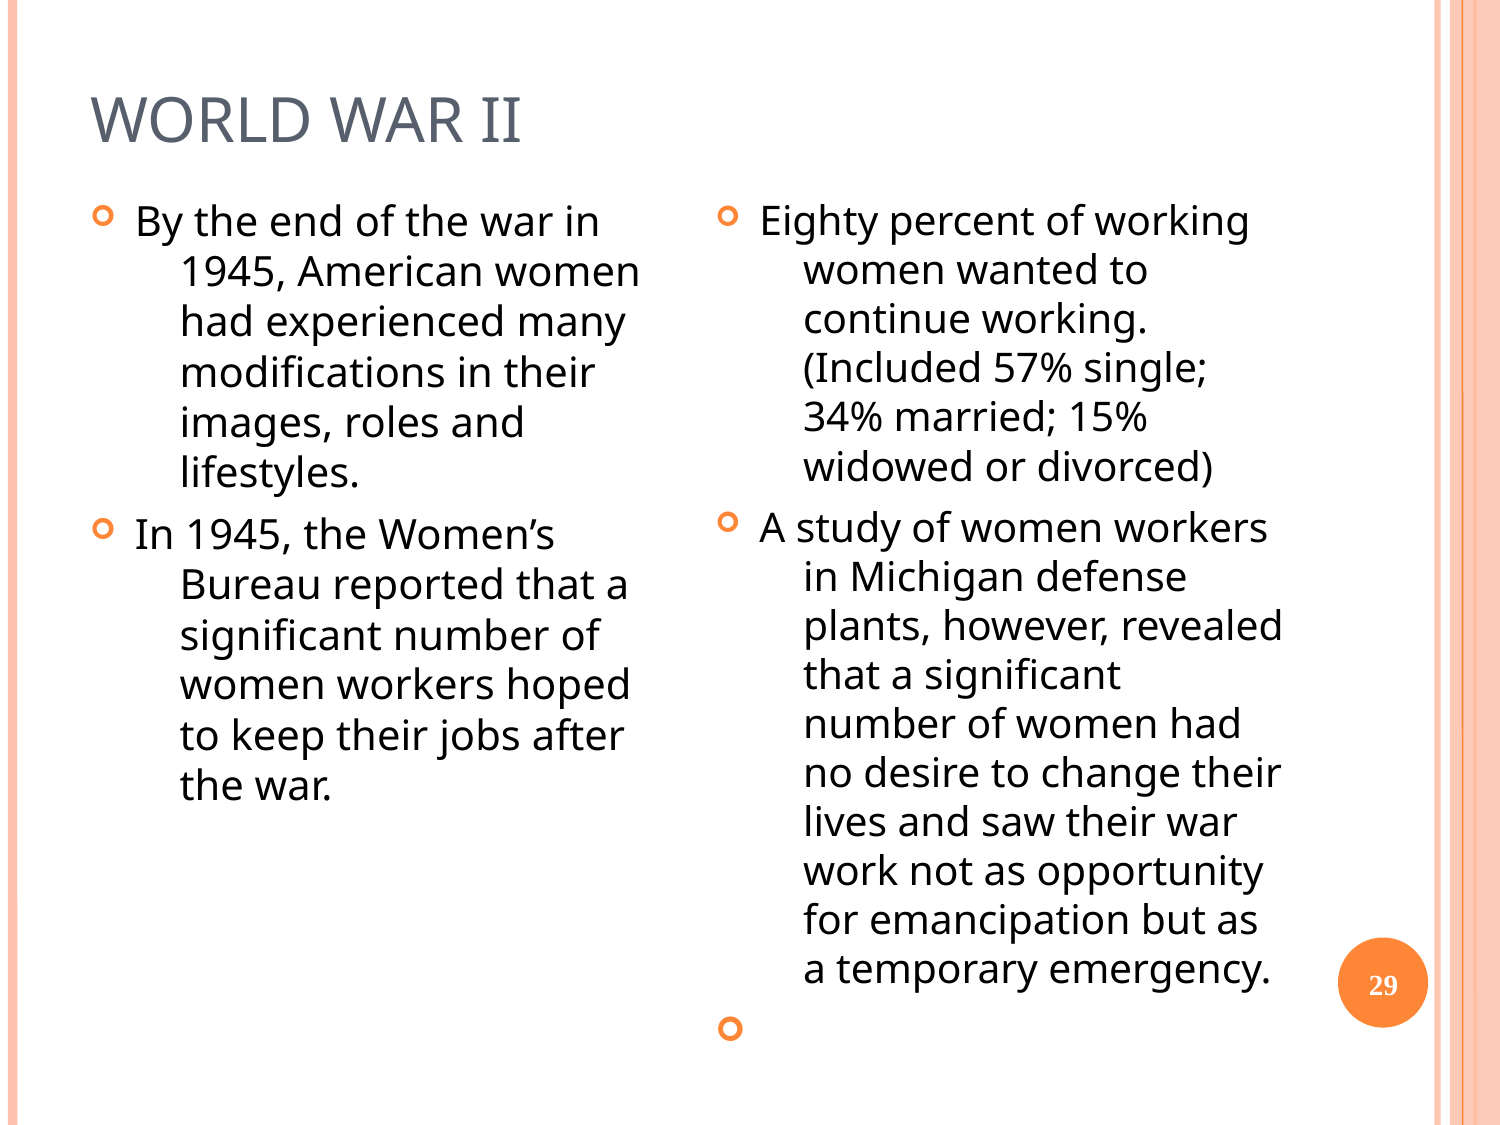

# World War II
By the end of the war in 1945, American women had experienced many modifications in their images, roles and lifestyles.
In 1945, the Women’s Bureau reported that a significant number of women workers hoped to keep their jobs after the war.
Eighty percent of working women wanted to continue working. (Included 57% single; 34% married; 15% widowed or divorced)
A study of women workers in Michigan defense plants, however, revealed that a significant number of women had no desire to change their lives and saw their war work not as opportunity for emancipation but as a temporary emergency.